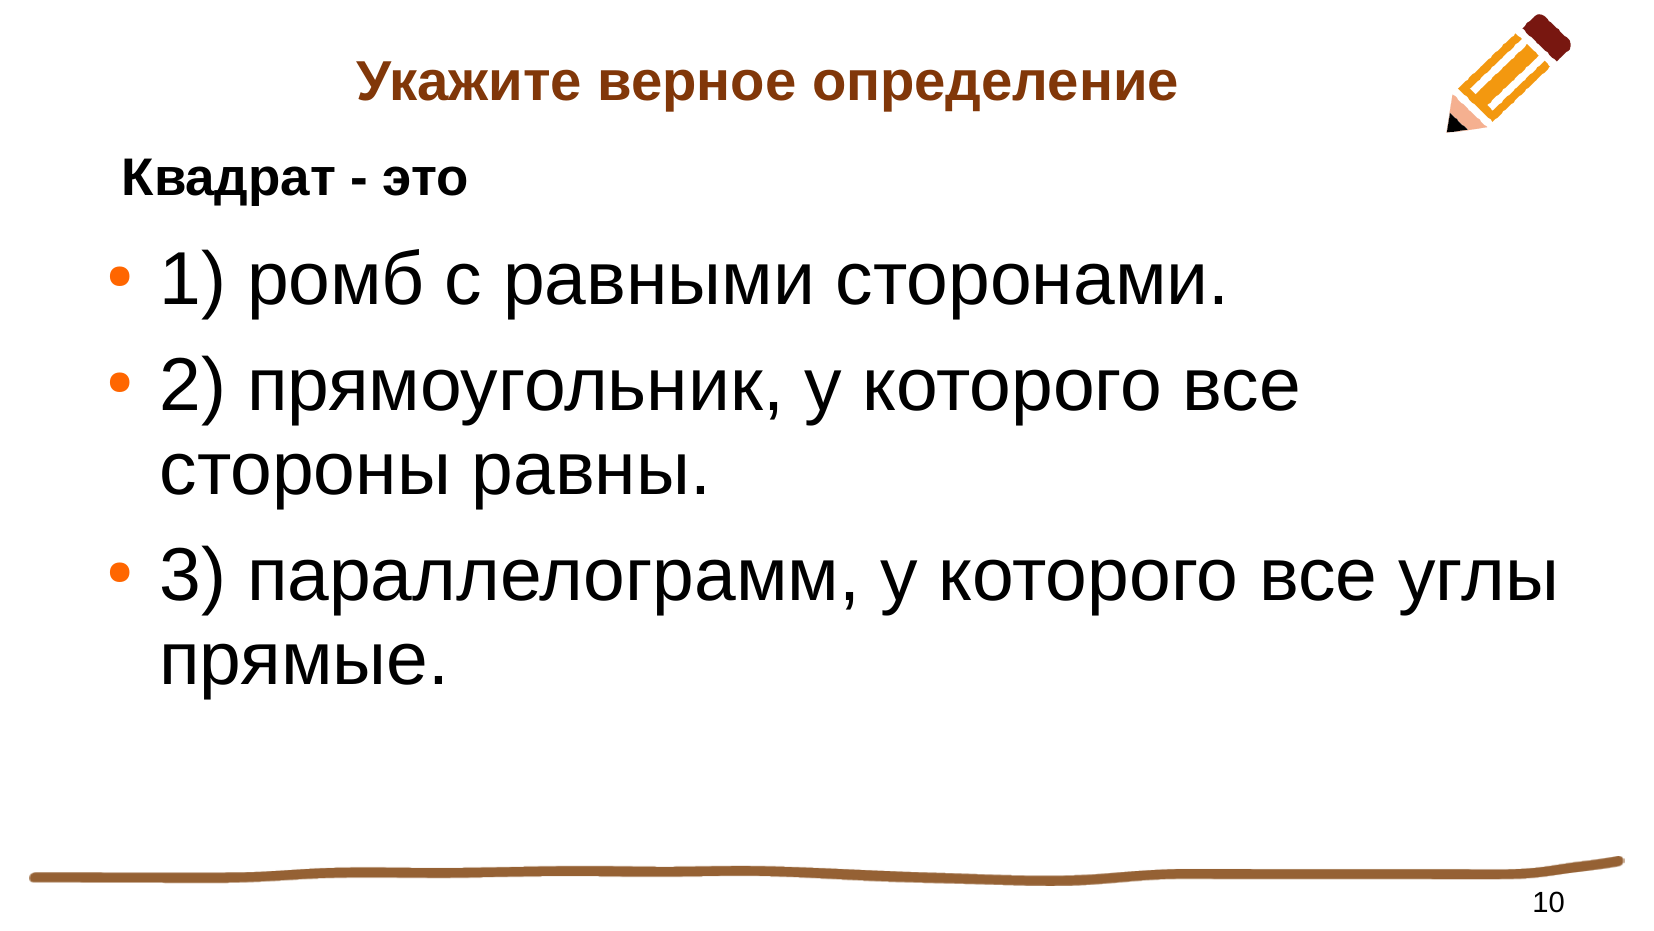

# Укажите верное определение
Квадрат - это
1) ромб с равными сторонами.
2) прямоугольник, у которого все стороны равны.
3) параллелограмм, у которого все углы прямые.
10